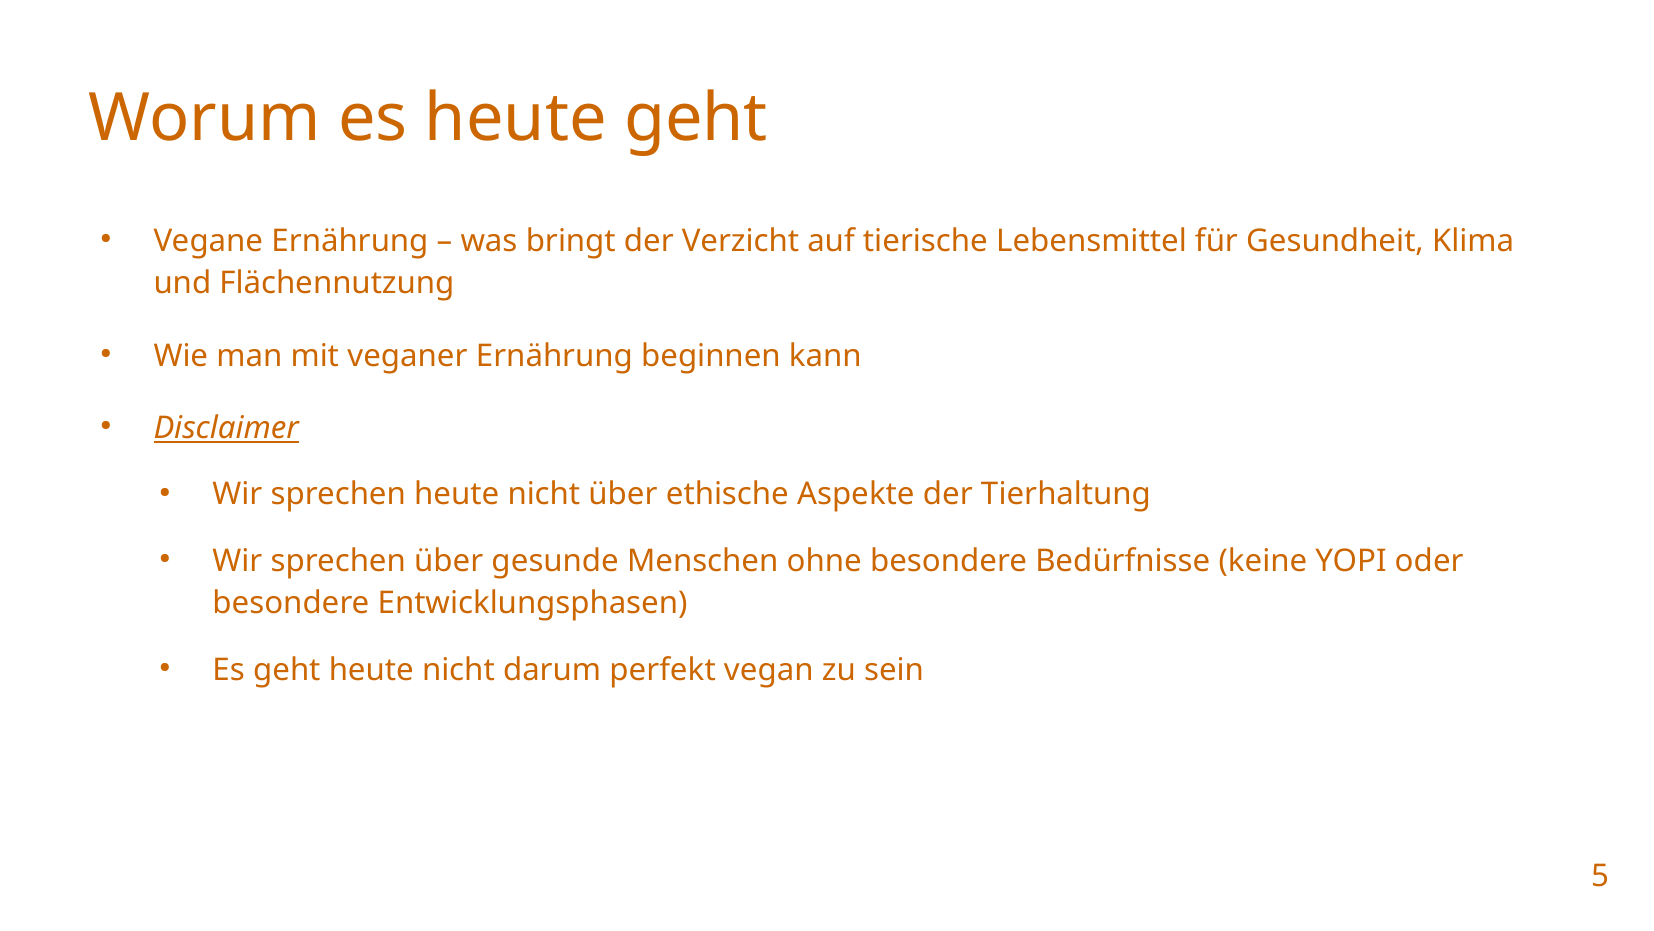

# Worum es heute geht
Vegane Ernährung – was bringt der Verzicht auf tierische Lebensmittel für Gesundheit, Klima und Flächennutzung
Wie man mit veganer Ernährung beginnen kann
Disclaimer
Wir sprechen heute nicht über ethische Aspekte der Tierhaltung
Wir sprechen über gesunde Menschen ohne besondere Bedürfnisse (keine YOPI oder besondere Entwicklungsphasen)
Es geht heute nicht darum perfekt vegan zu sein